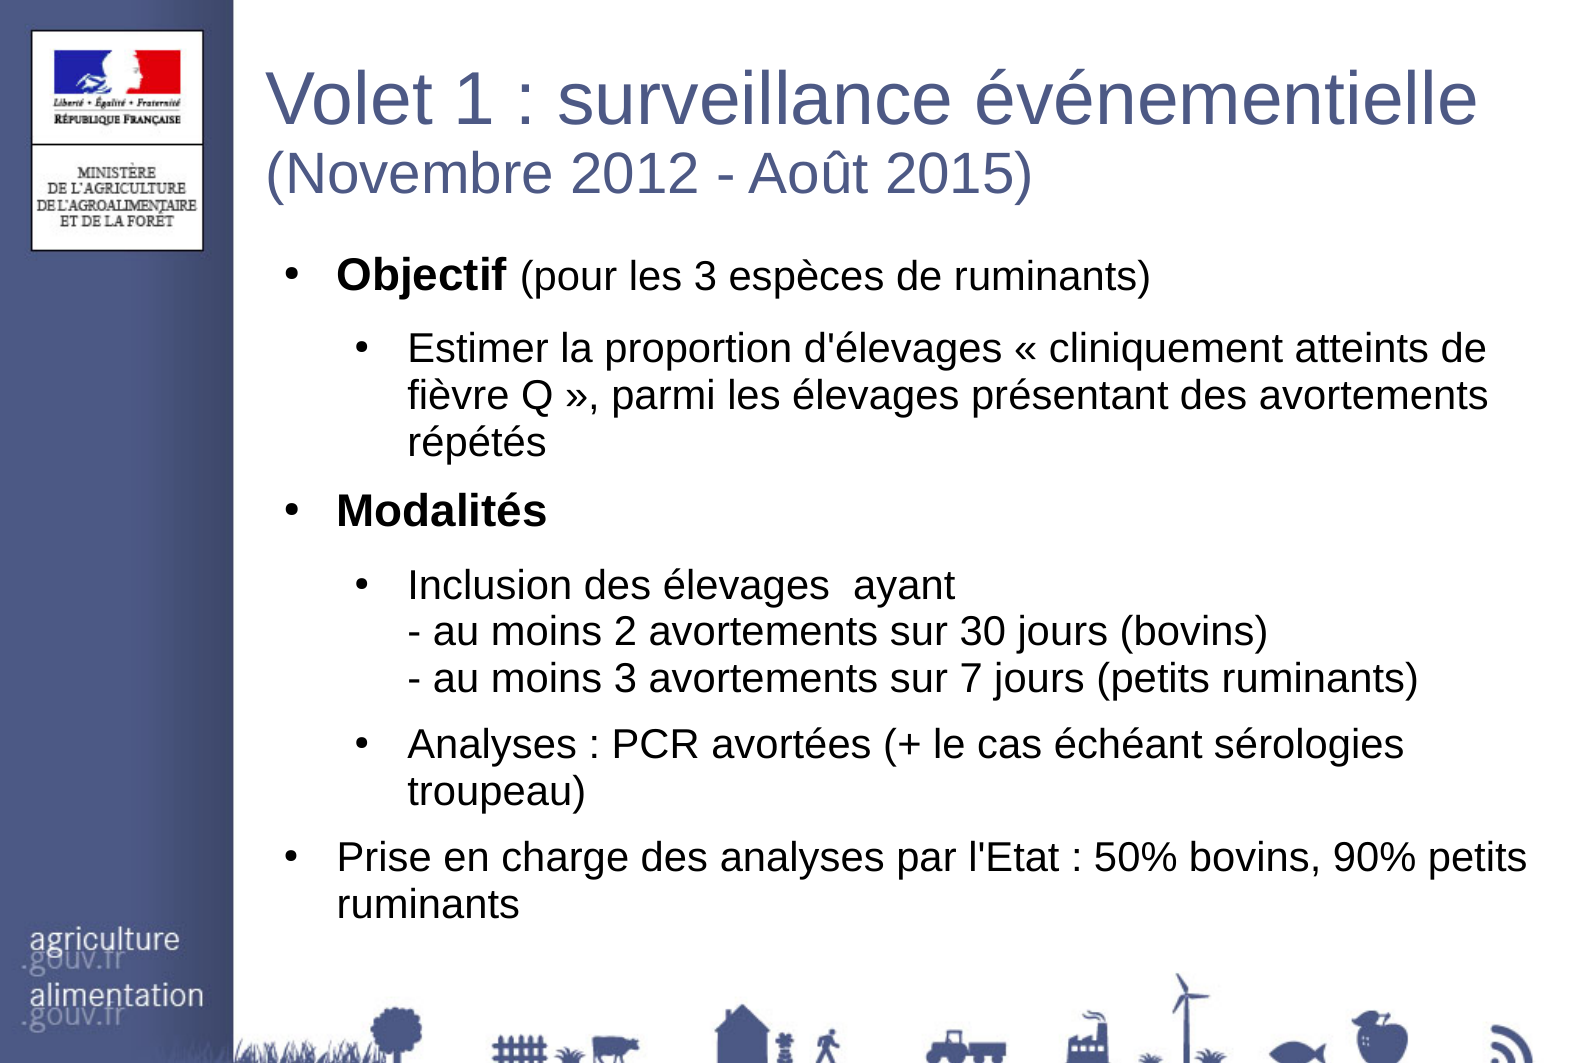

# Volet 1 : surveillance événementielle (Novembre 2012 - Août 2015)
Objectif (pour les 3 espèces de ruminants)
Estimer la proportion d'élevages « cliniquement atteints de fièvre Q », parmi les élevages présentant des avortements répétés
Modalités
Inclusion des élevages ayant
- au moins 2 avortements sur 30 jours (bovins)
- au moins 3 avortements sur 7 jours (petits ruminants)
Analyses : PCR avortées (+ le cas échéant sérologies troupeau)
Prise en charge des analyses par l'Etat : 50% bovins, 90% petits ruminants